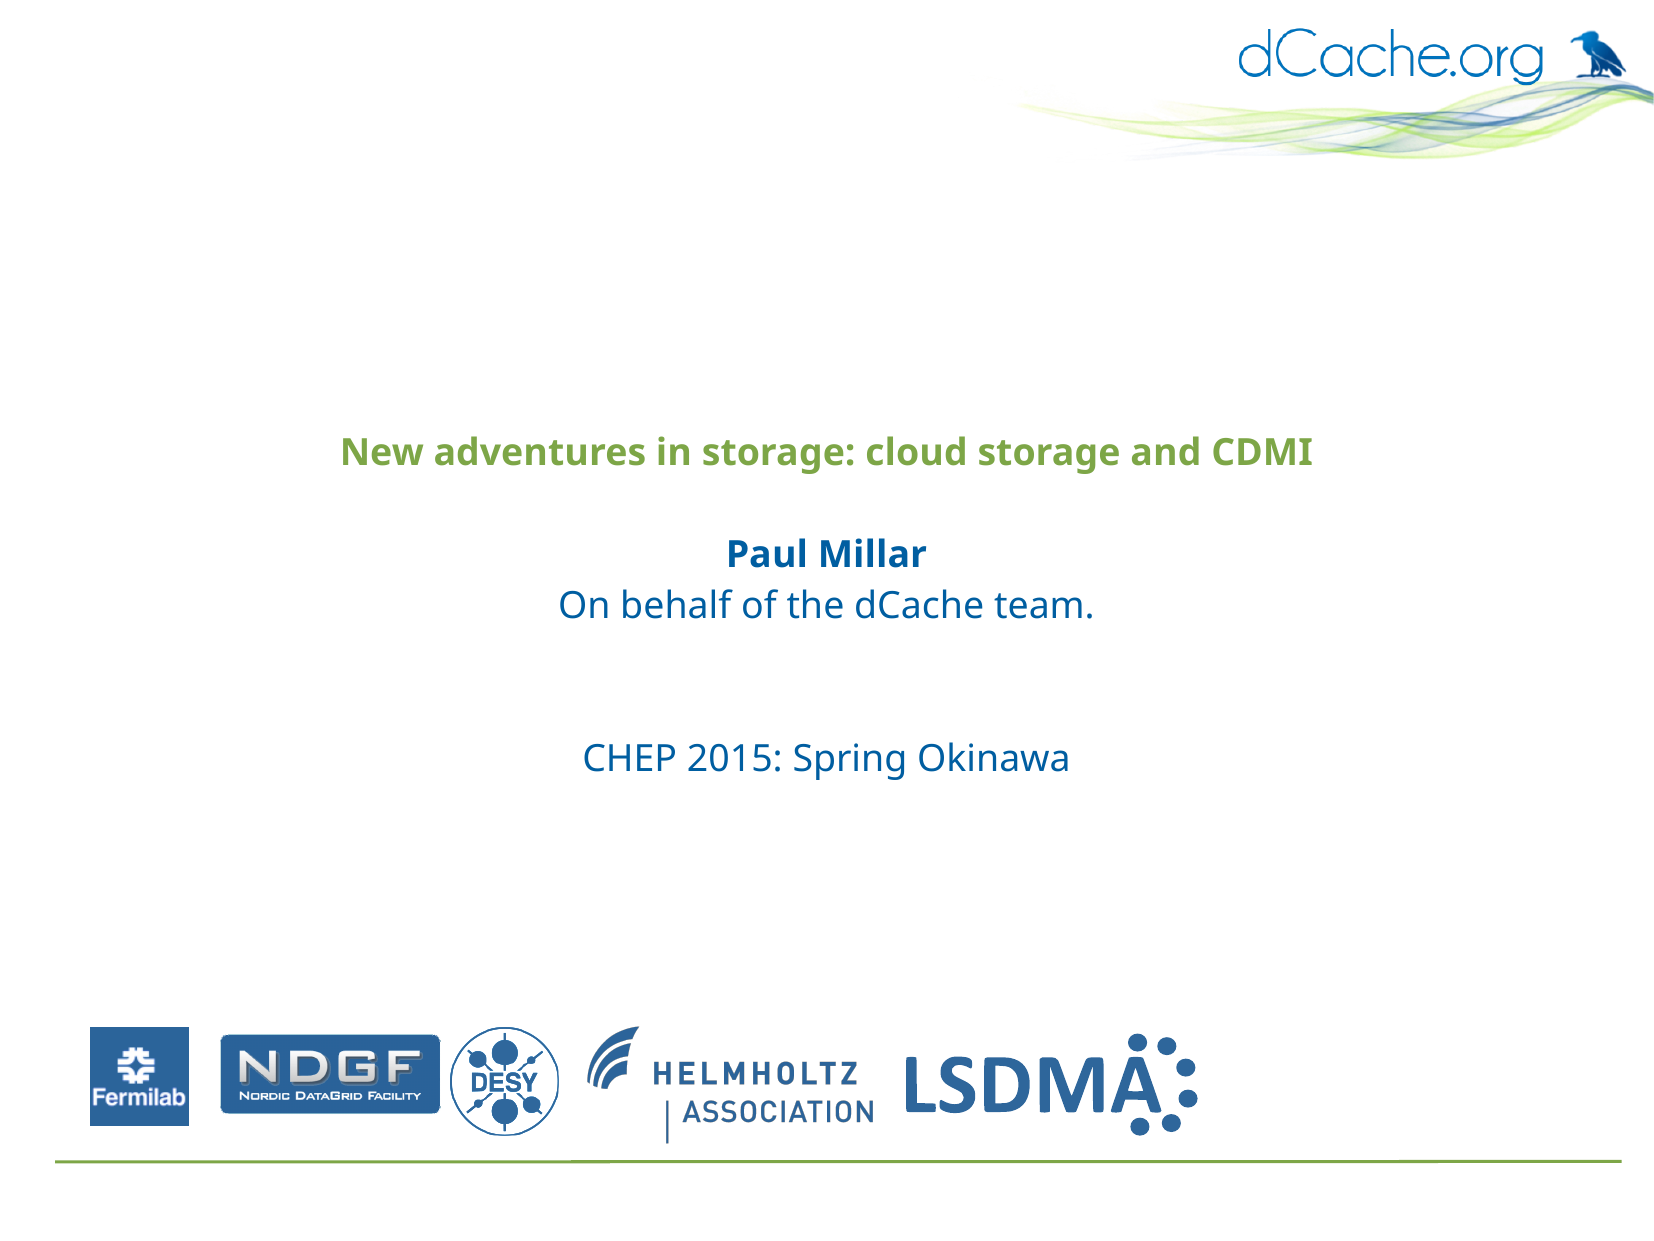

New adventures in storage: cloud storage and CDMI
Paul Millar
On behalf of the dCache team.
CHEP 2015: Spring Okinawa